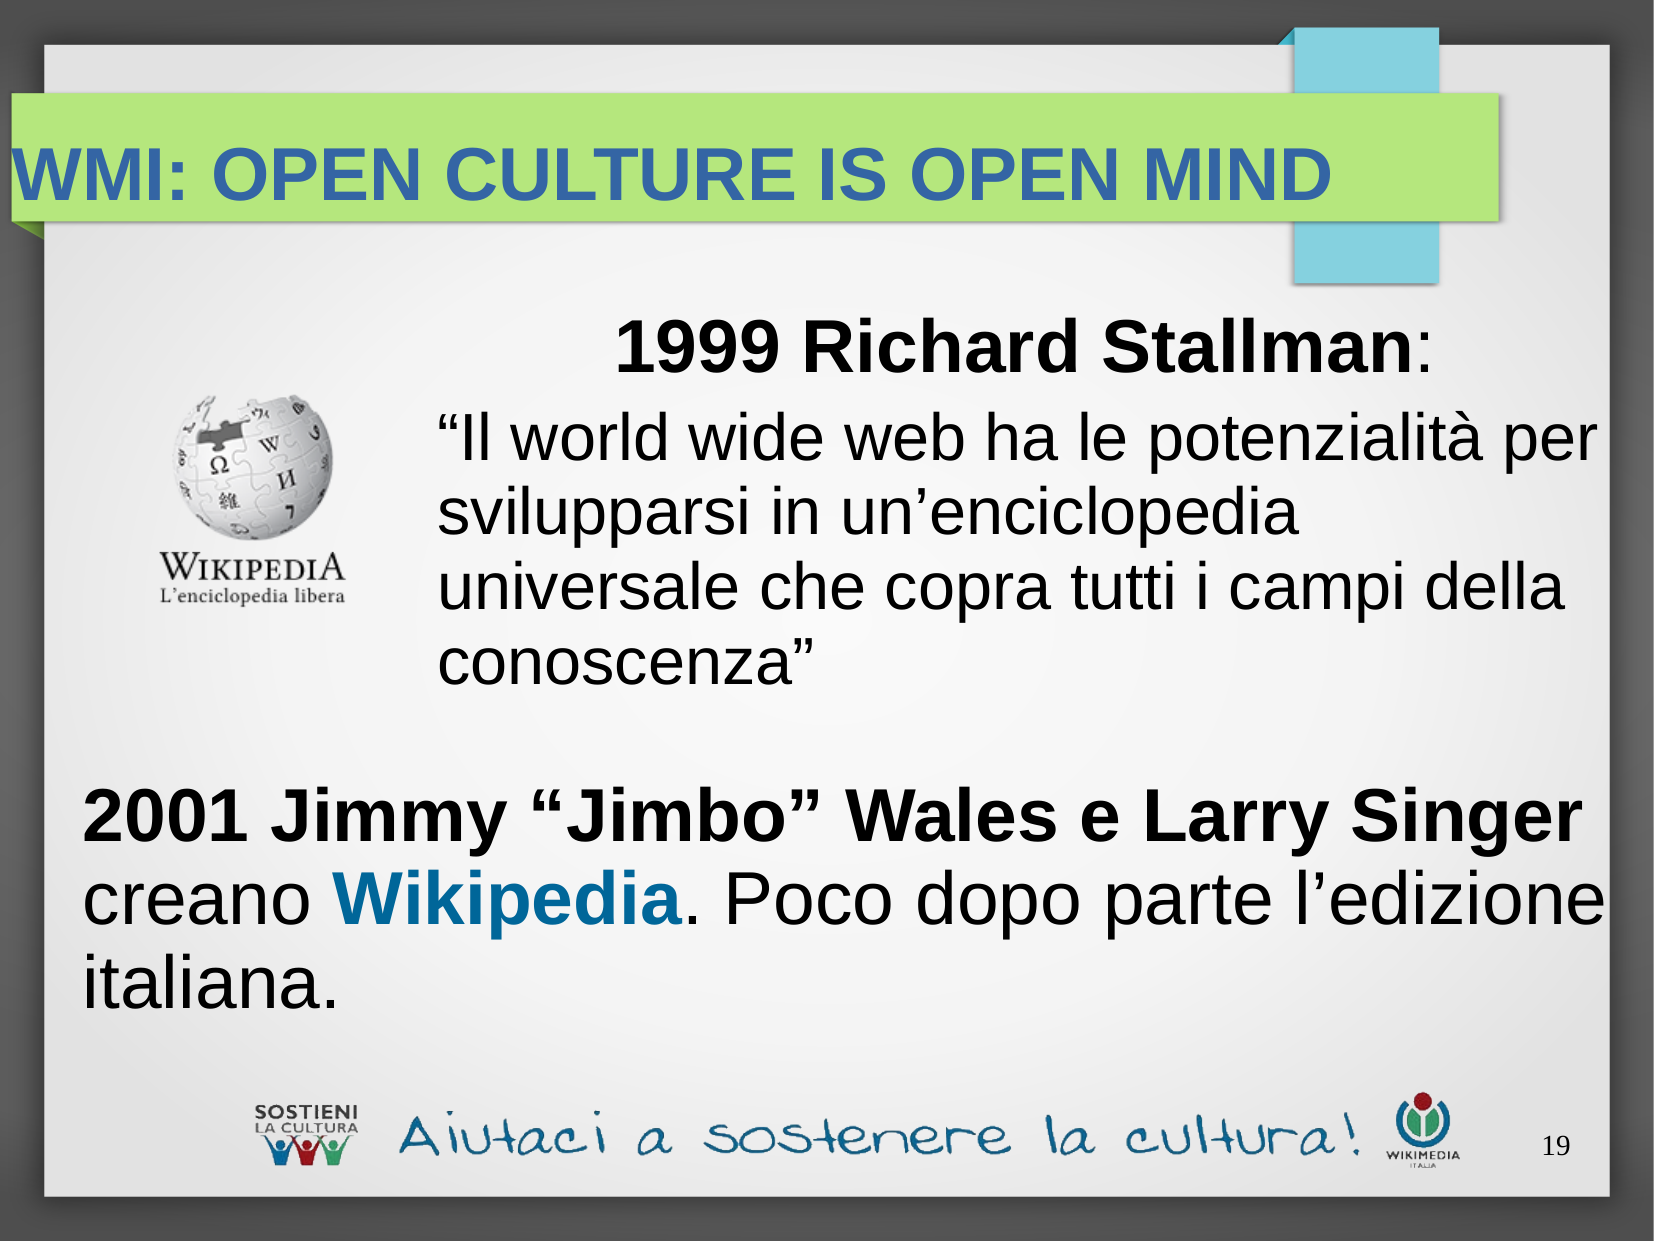

# WMI: OPEN CULTURE IS OPEN MIND
1999 Richard Stallman:
“Il world wide web ha le potenzialità per svilupparsi in un’enciclopedia universale che copra tutti i campi della conoscenza”
2001 Jimmy “Jimbo” Wales e Larry Singer creano Wikipedia. Poco dopo parte l’edizione italiana.
19